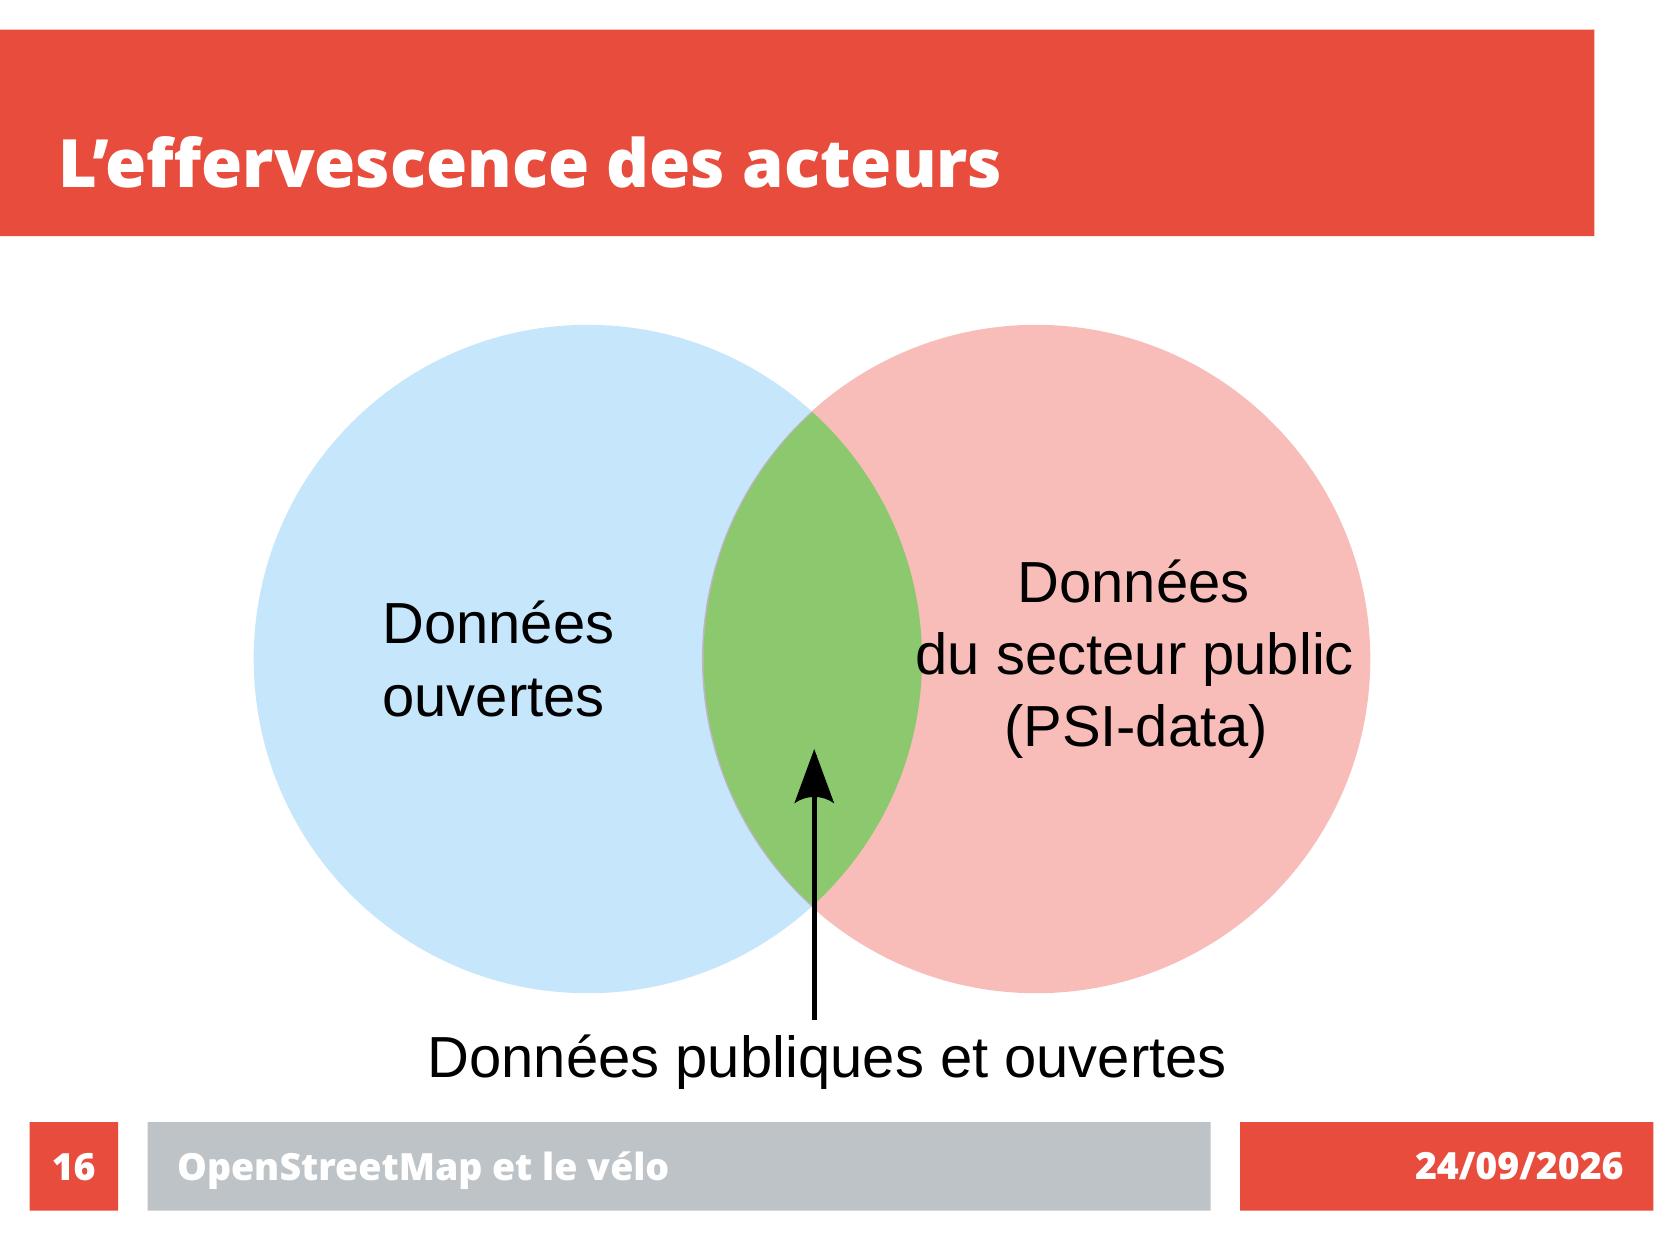

# L’effervescence des acteurs
16
OpenStreetMap et le vélo